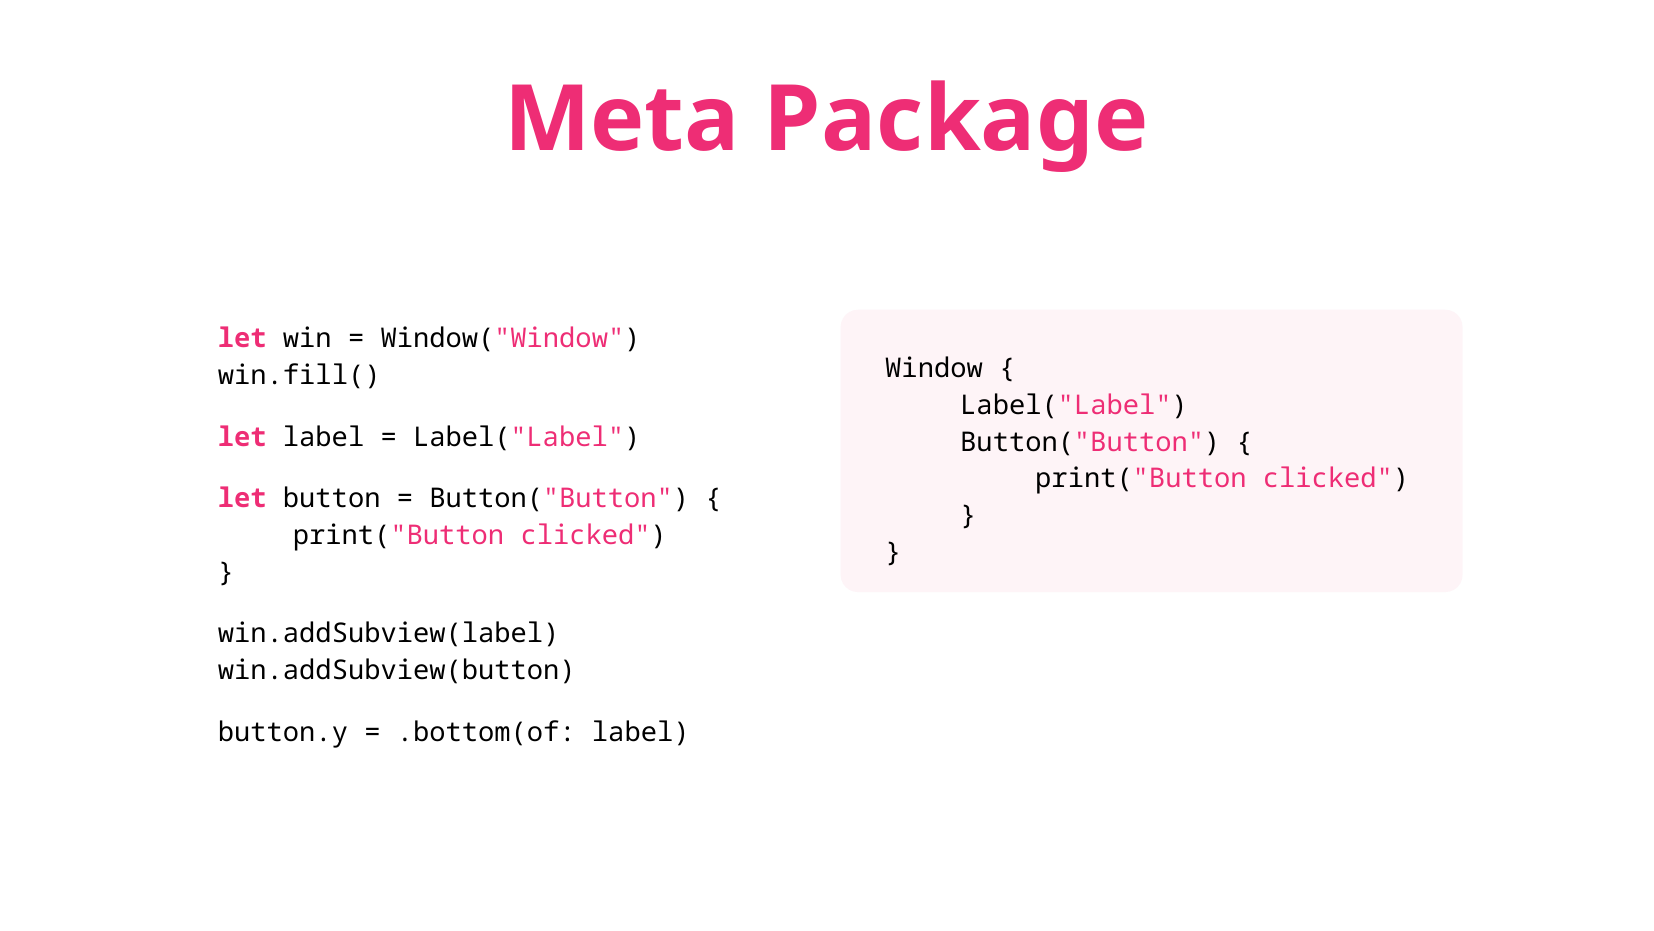

# Meta Package
let win = Window("Window")
win.fill()
let label = Label("Label")
let button = Button("Button") {
	print("Button clicked")
}
win.addSubview(label)
win.addSubview(button)
button.y = .bottom(of: label)
Window {
	Label("Label")
	Button("Button") {
		print("Button clicked")
	}
}